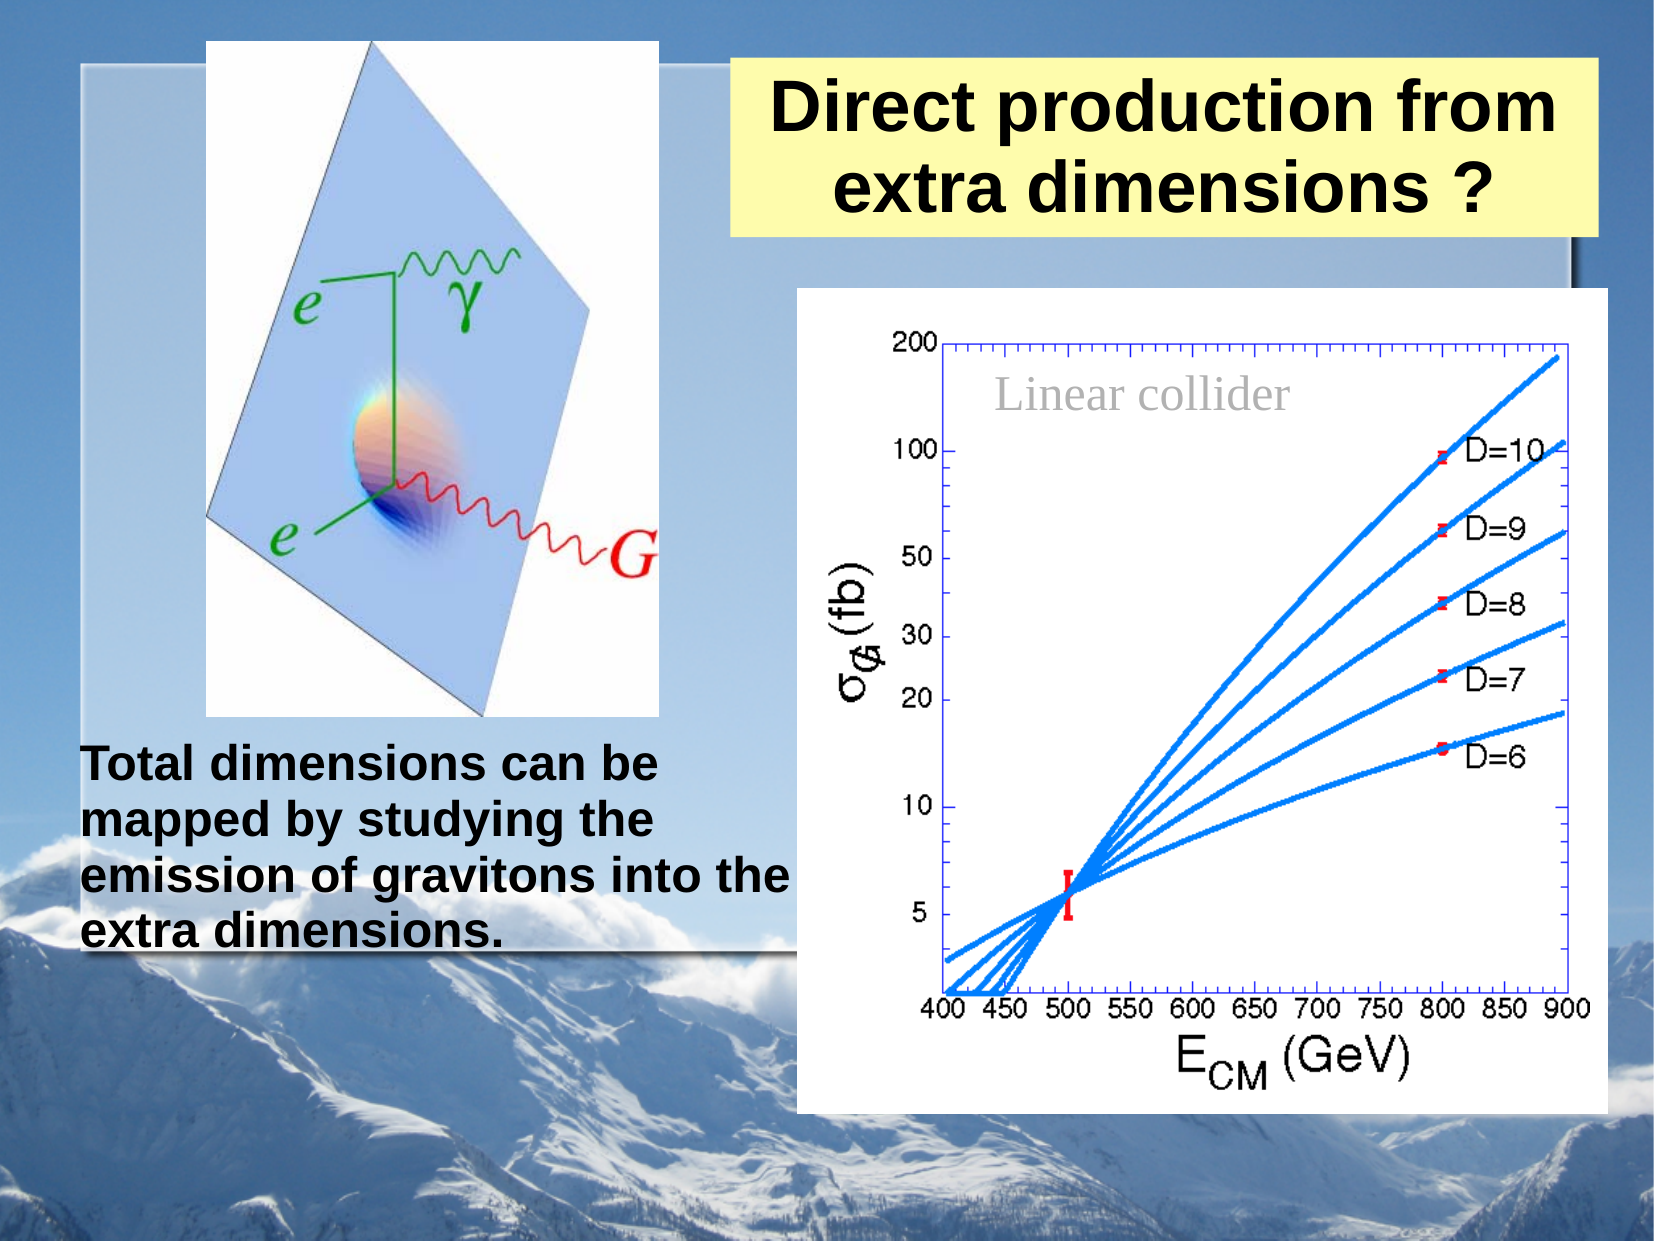

Direct production from extra dimensions ?
Linear collider
Total dimensions can be mapped by studying the emission of gravitons into the extra dimensions.